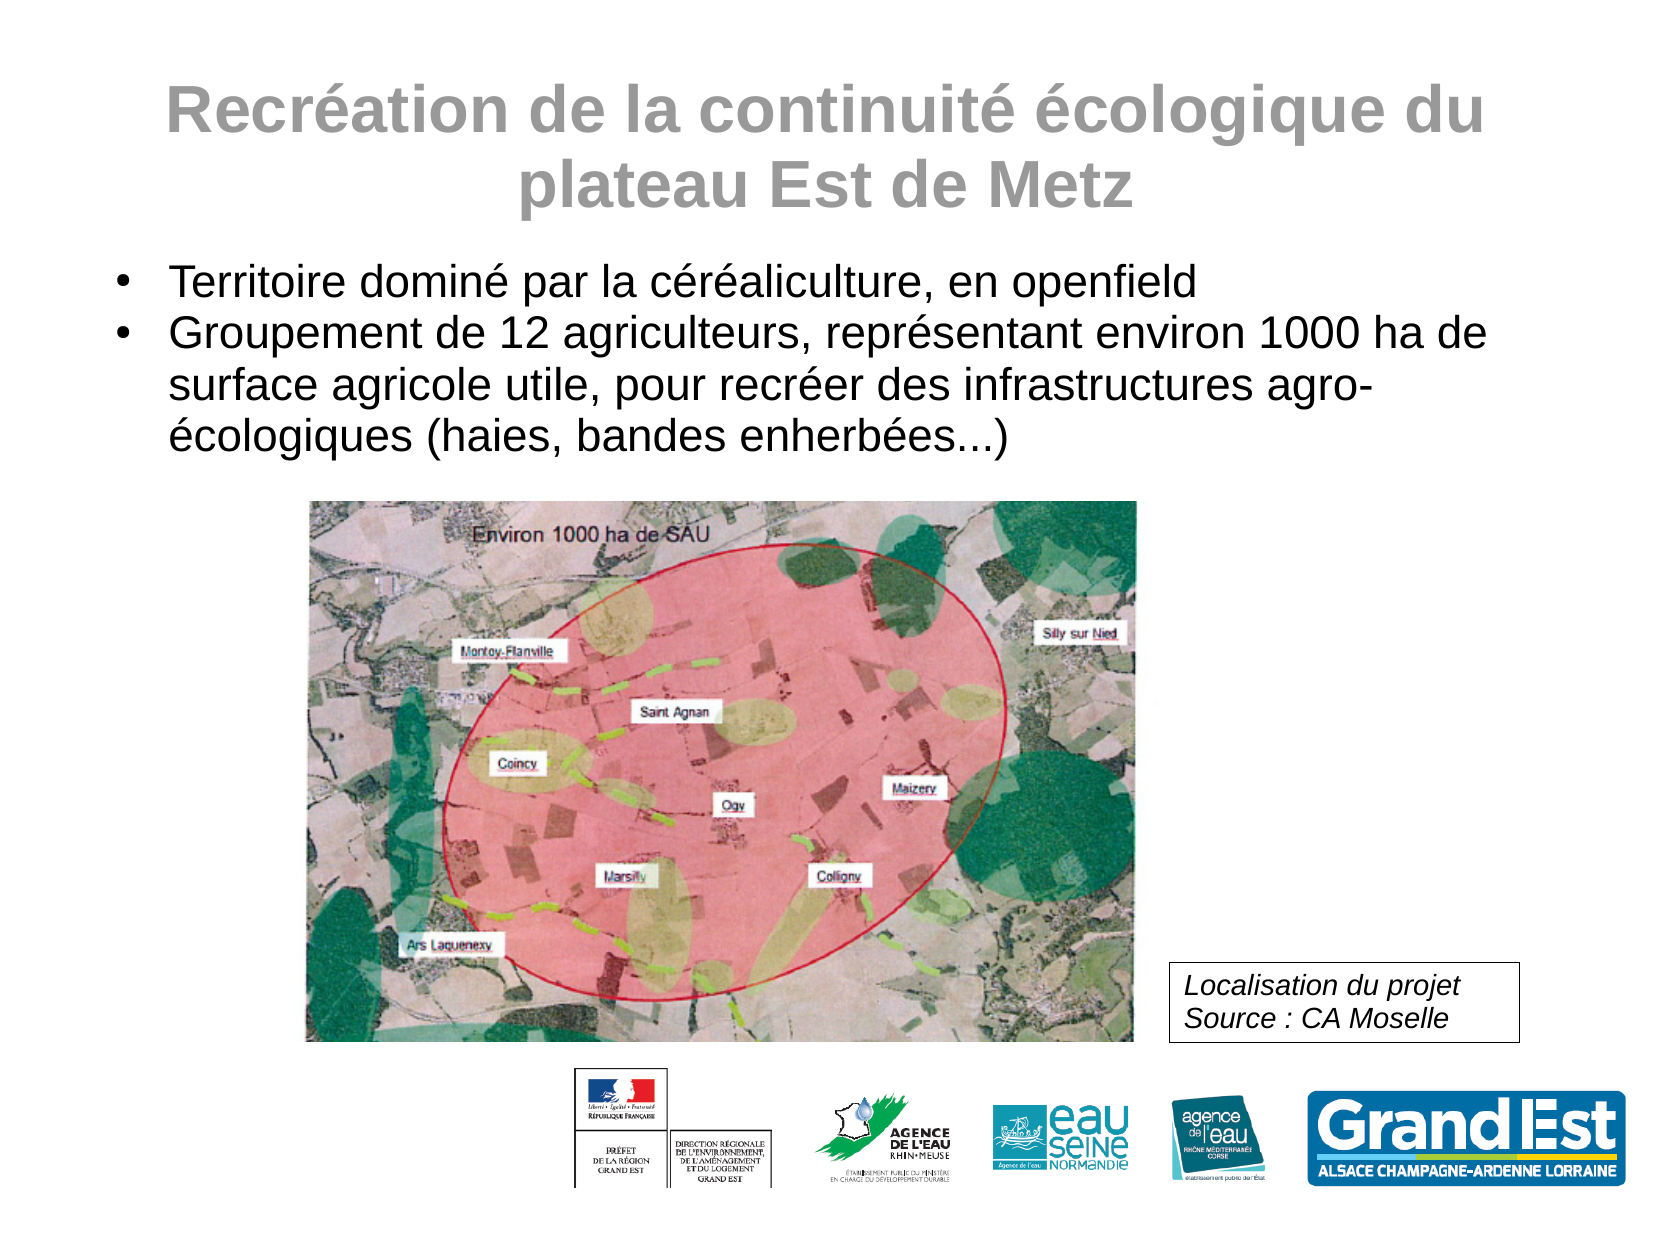

# Recréation de la continuité écologique du plateau Est de Metz
Territoire dominé par la céréaliculture, en openfield
Groupement de 12 agriculteurs, représentant environ 1000 ha de surface agricole utile, pour recréer des infrastructures agro-écologiques (haies, bandes enherbées...)
Localisation du projet
Source : CA Moselle